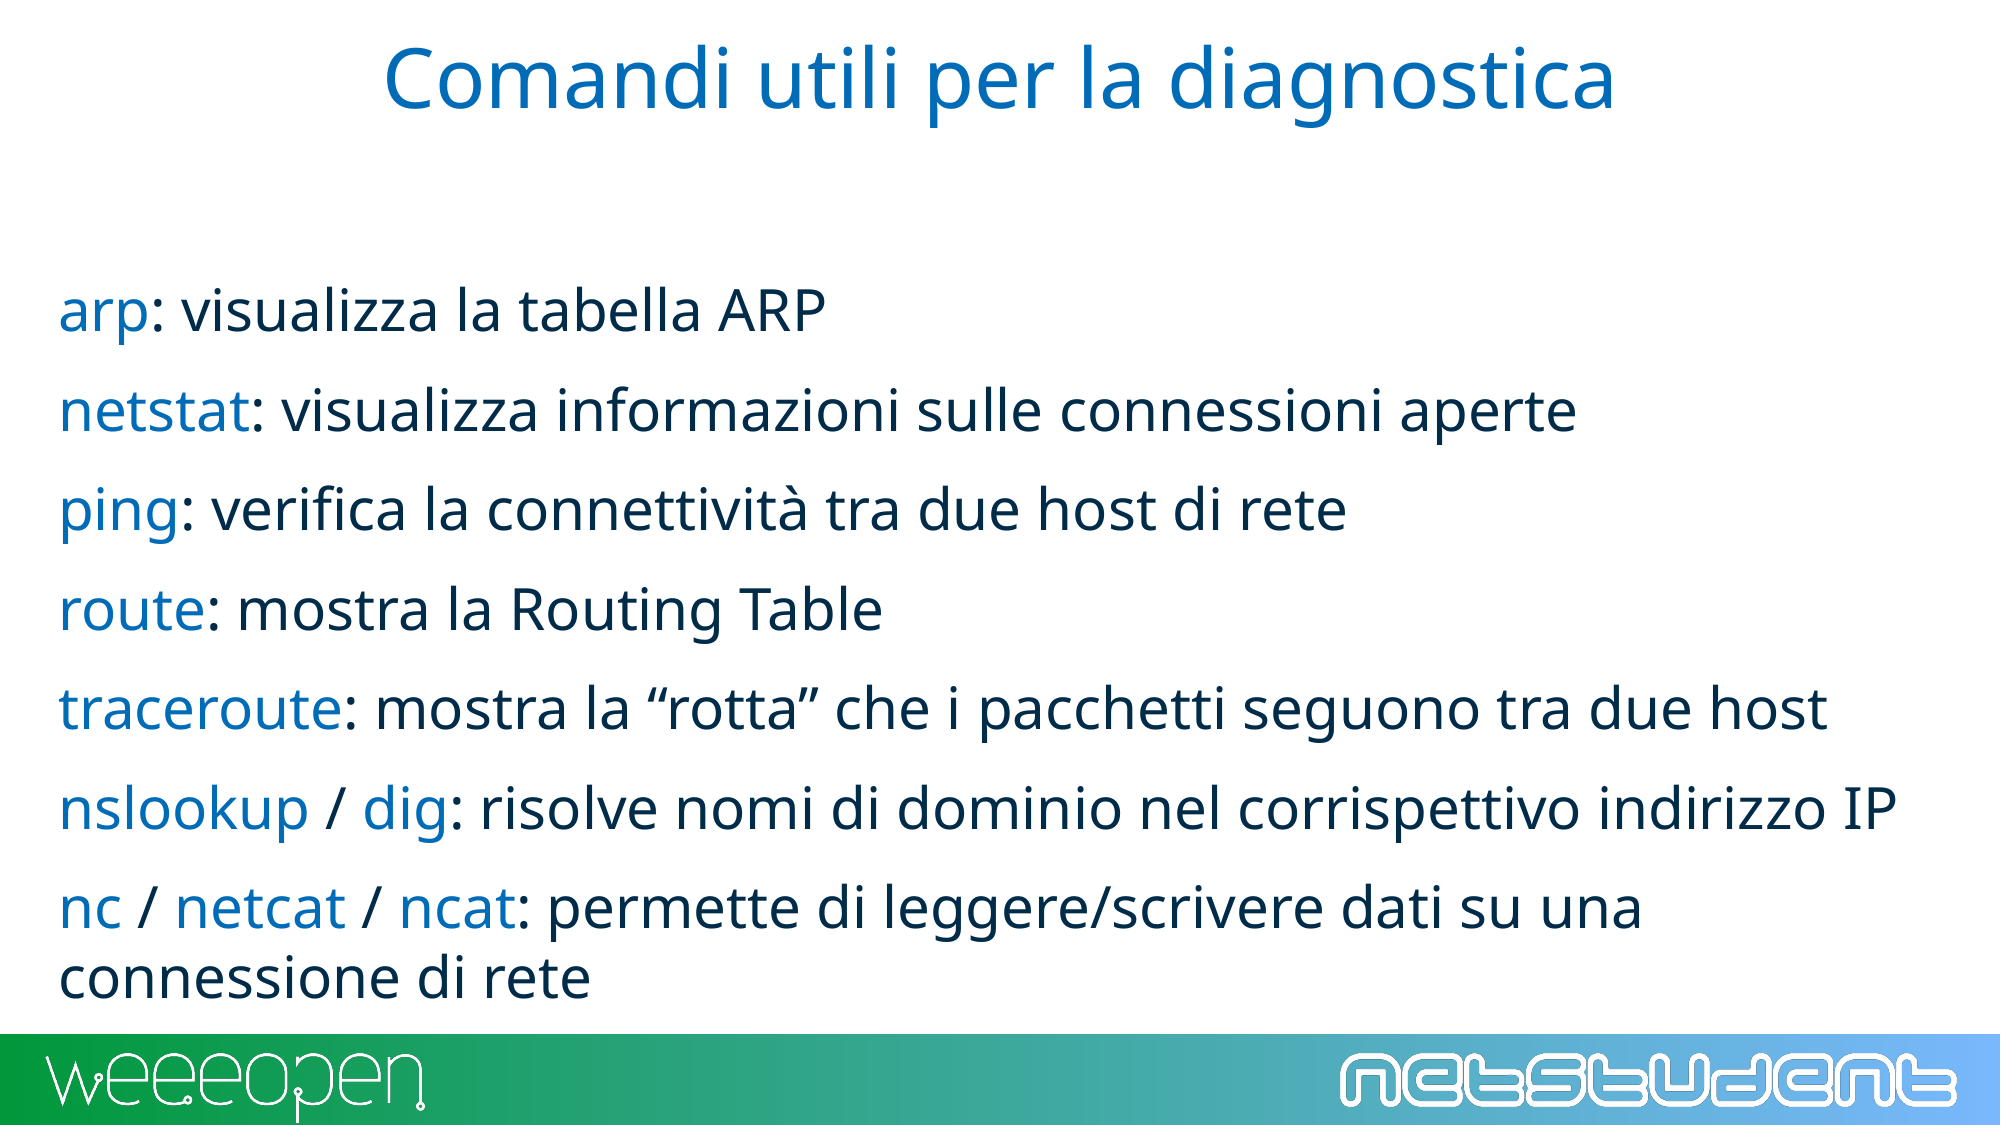

# Comandi utili per la diagnostica
arp: visualizza la tabella ARP
netstat: visualizza informazioni sulle connessioni aperte
ping: verifica la connettività tra due host di rete
route: mostra la Routing Table
traceroute: mostra la “rotta” che i pacchetti seguono tra due host
nslookup / dig: risolve nomi di dominio nel corrispettivo indirizzo IP
nc / netcat / ncat: permette di leggere/scrivere dati su una connessione di rete